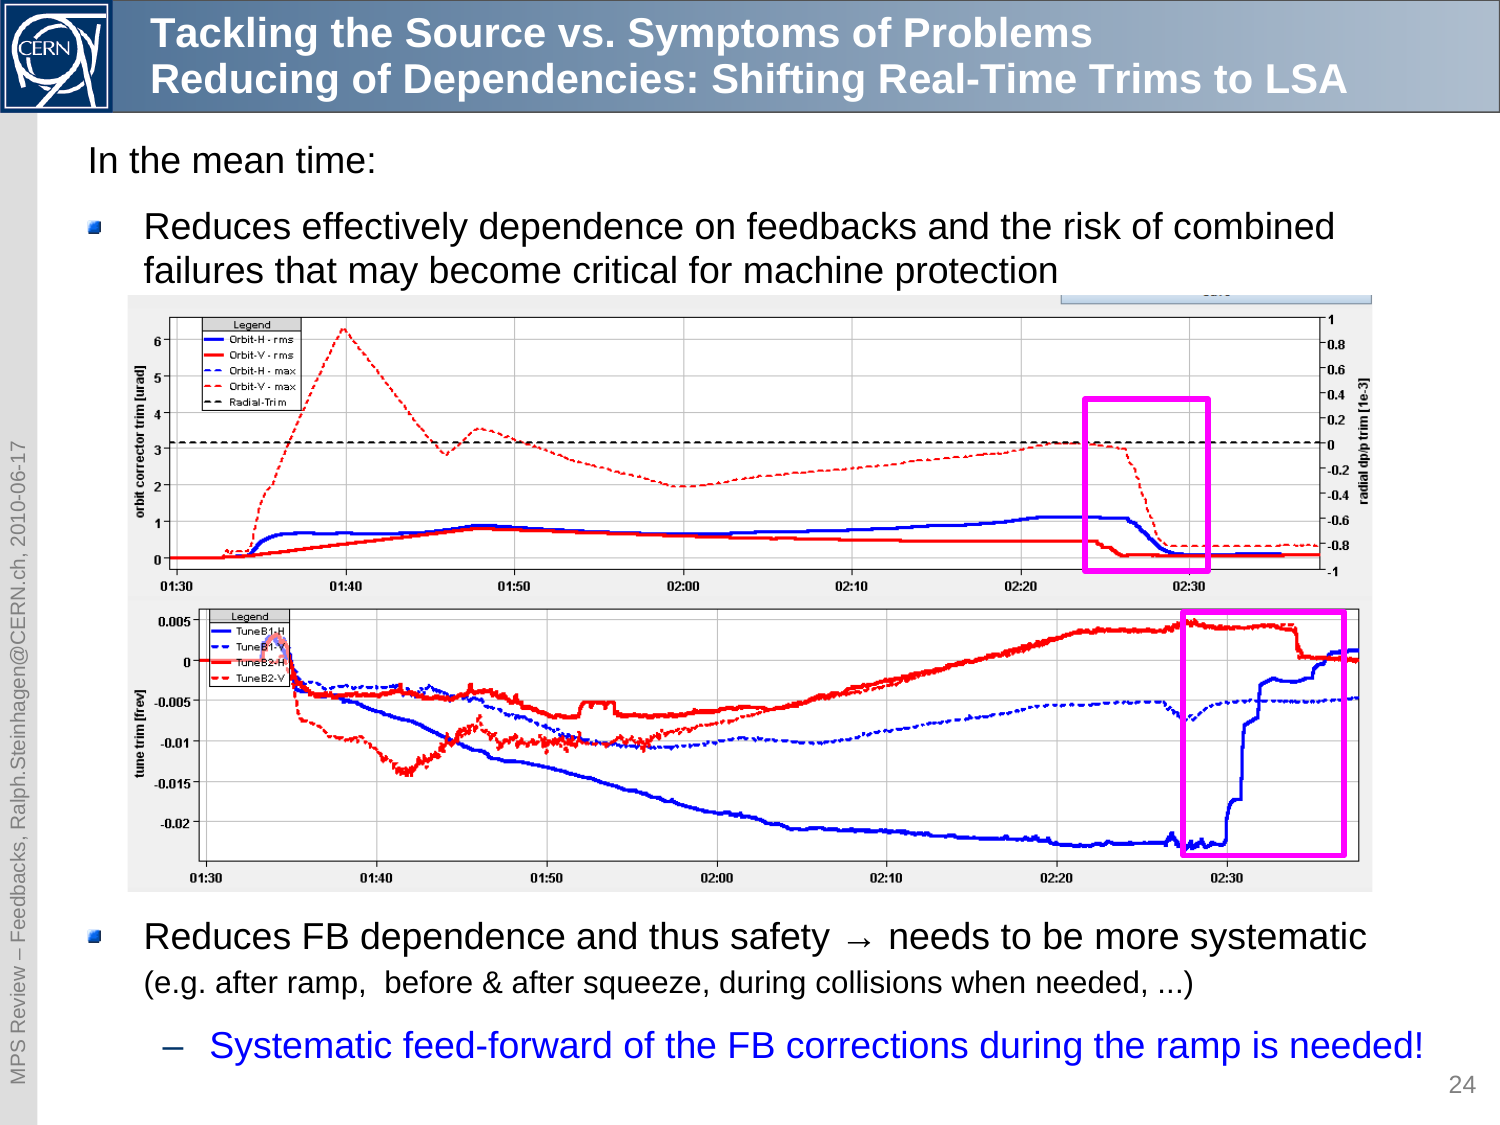

# Tackling the Source vs. Symptoms of Problems Reducing of Dependencies: Shifting Real-Time Trims to LSA
In the mean time:
Reduces effectively dependence on feedbacks and the risk of combined failures that may become critical for machine protection
Reduces FB dependence and thus safety → needs to be more systematic 	(e.g. after ramp, before & after squeeze, during collisions when needed, ...)
Systematic feed-forward of the FB corrections during the ramp is needed!